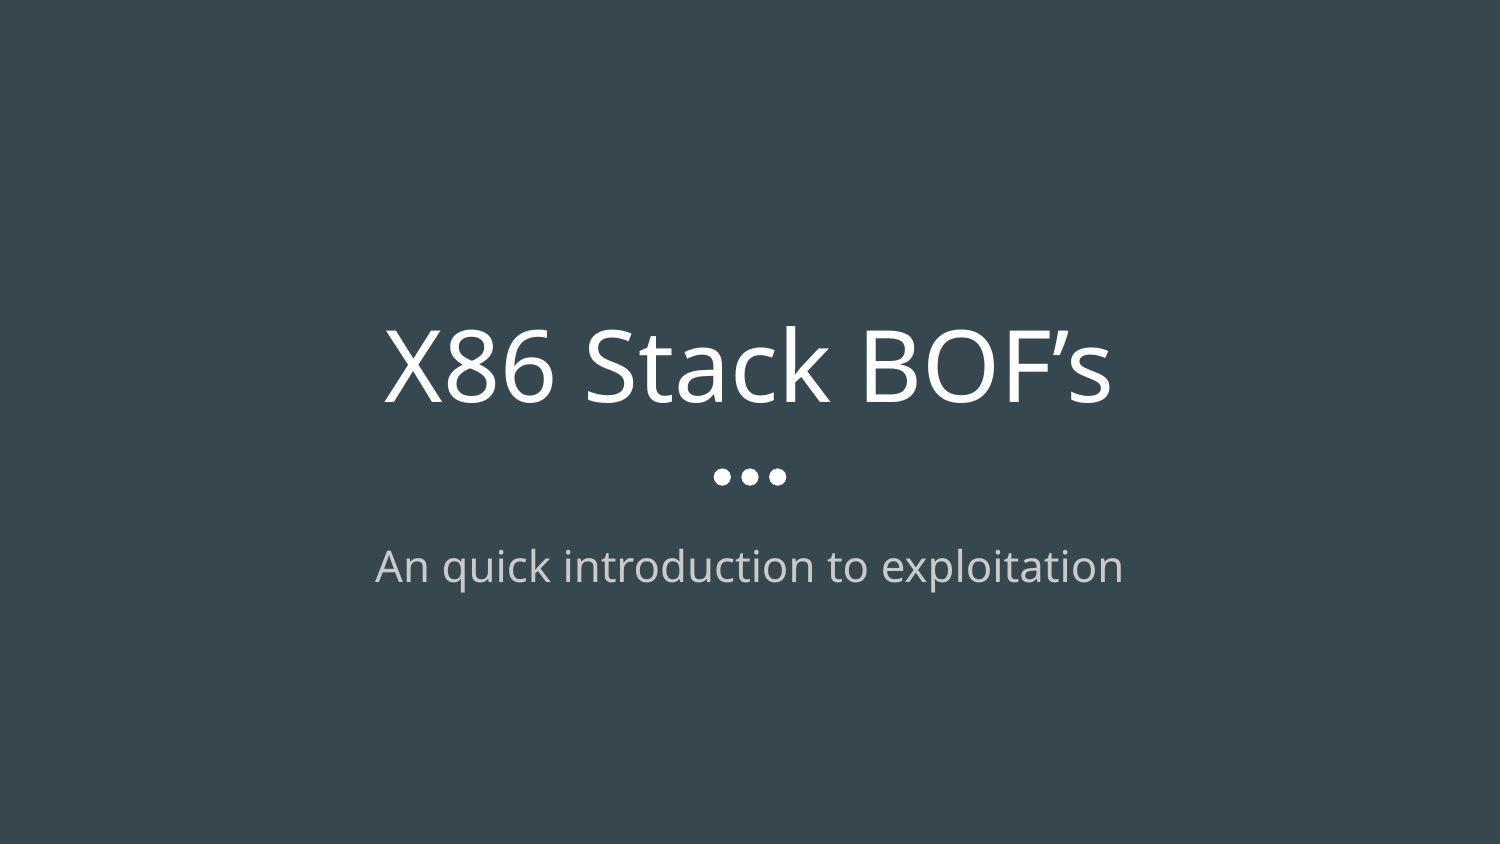

# X86 Stack BOF’s
An quick introduction to exploitation